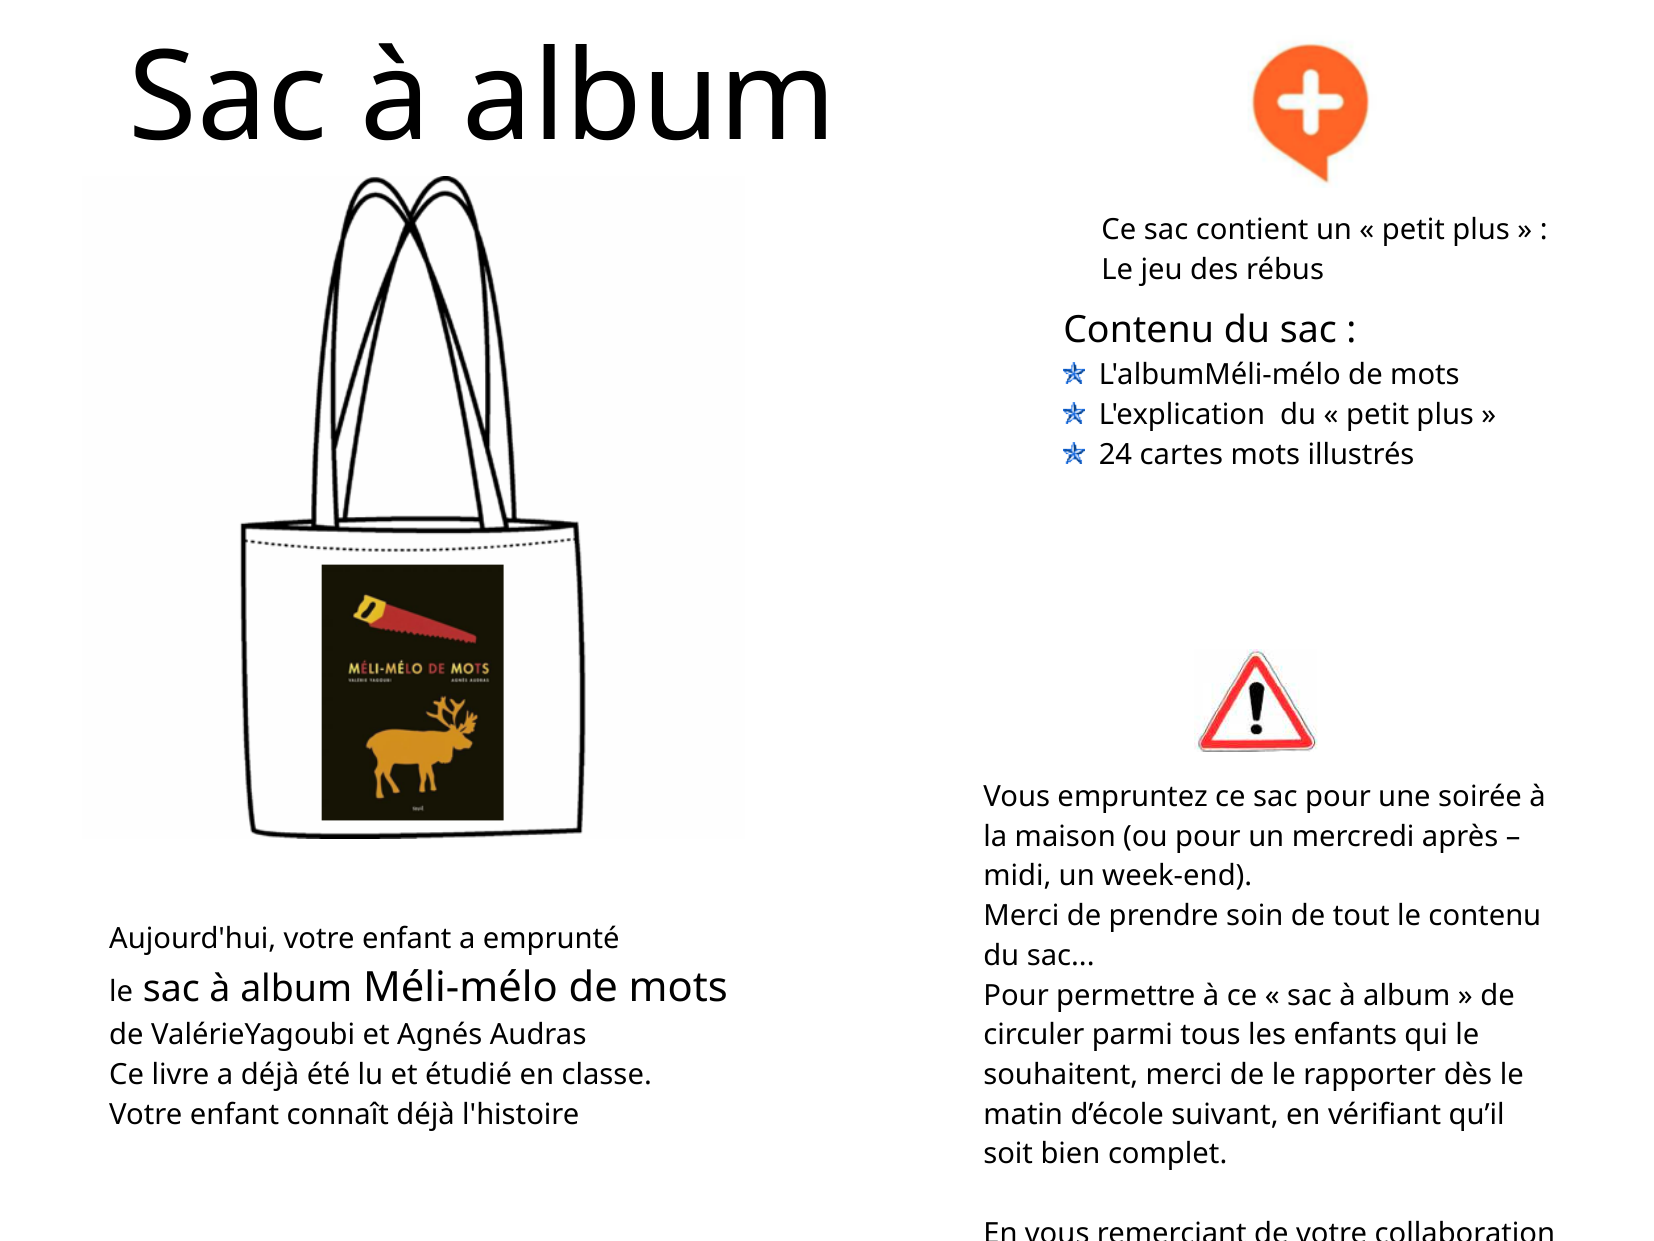

Sac à album
Ce sac contient un « petit plus » :
Le jeu des rébus
Contenu du sac :
L'albumMéli-mélo de mots
L'explication du « petit plus »
24 cartes mots illustrés
Vous empruntez ce sac pour une soirée à la maison (ou pour un mercredi après – midi, un week-end).
Merci de prendre soin de tout le contenu du sac...
Pour permettre à ce « sac à album » de circuler parmi tous les enfants qui le souhaitent, merci de le rapporter dès le matin d’école suivant, en vérifiant qu’il soit bien complet.
En vous remerciant de votre collaboration
Aujourd'hui, votre enfant a emprunté
le sac à album Méli-mélo de mots
de ValérieYagoubi et Agnés Audras
Ce livre a déjà été lu et étudié en classe.
Votre enfant connaît déjà l'histoire